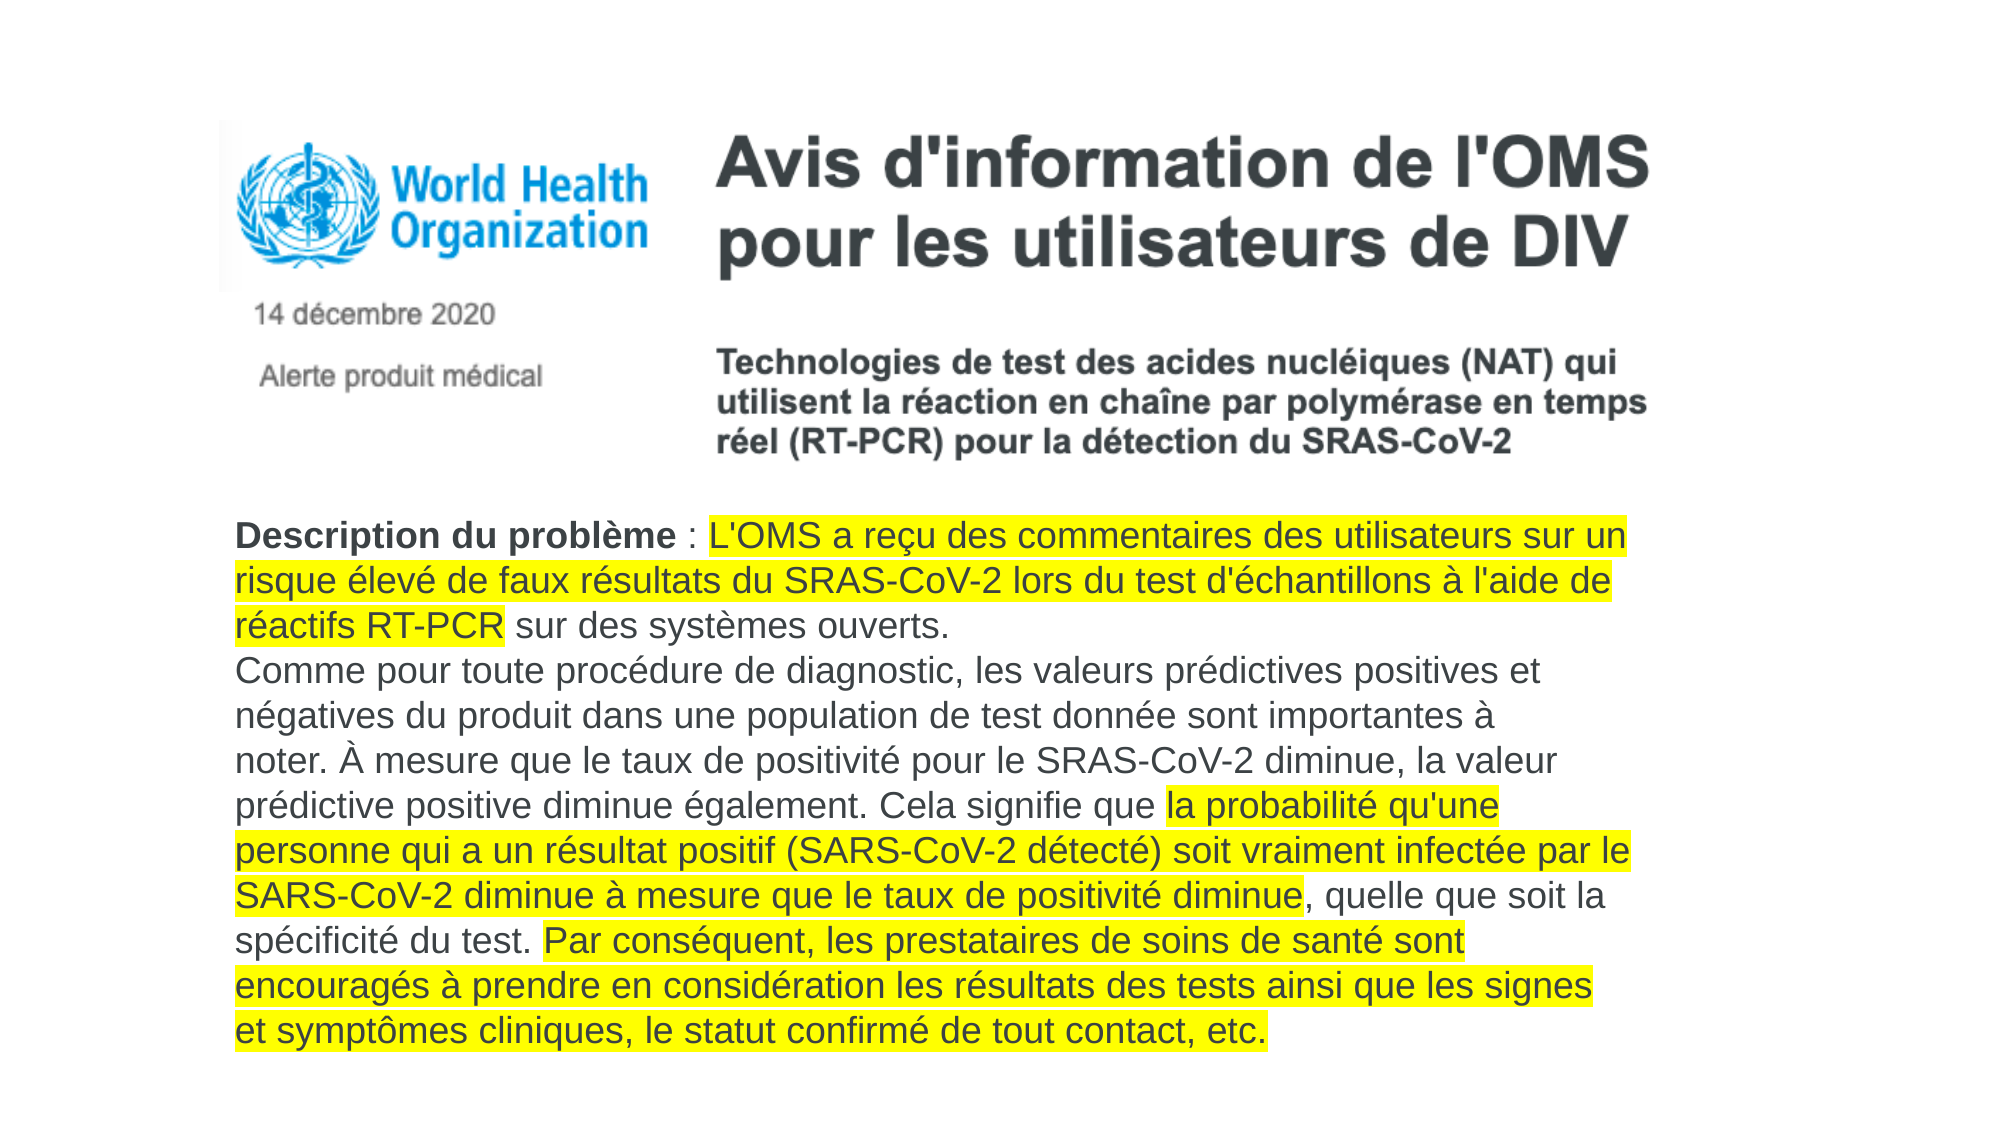

Description du problème : L'OMS a reçu des commentaires des utilisateurs sur un risque élevé de faux résultats du SRAS-CoV-2 lors du test d'échantillons à l'aide de réactifs RT-PCR sur des systèmes ouverts.
Comme pour toute procédure de diagnostic, les valeurs prédictives positives et négatives du produit dans une population de test donnée sont importantes à noter. À mesure que le taux de positivité pour le SRAS-CoV-2 diminue, la valeur prédictive positive diminue également. Cela signifie que la probabilité qu'une personne qui a un résultat positif (SARS-CoV-2 détecté) soit vraiment infectée par le SARS-CoV-2 diminue à mesure que le taux de positivité diminue, quelle que soit la spécificité du test. Par conséquent, les prestataires de soins de santé sont encouragés à prendre en considération les résultats des tests ainsi que les signes et symptômes cliniques, le statut confirmé de tout contact, etc.